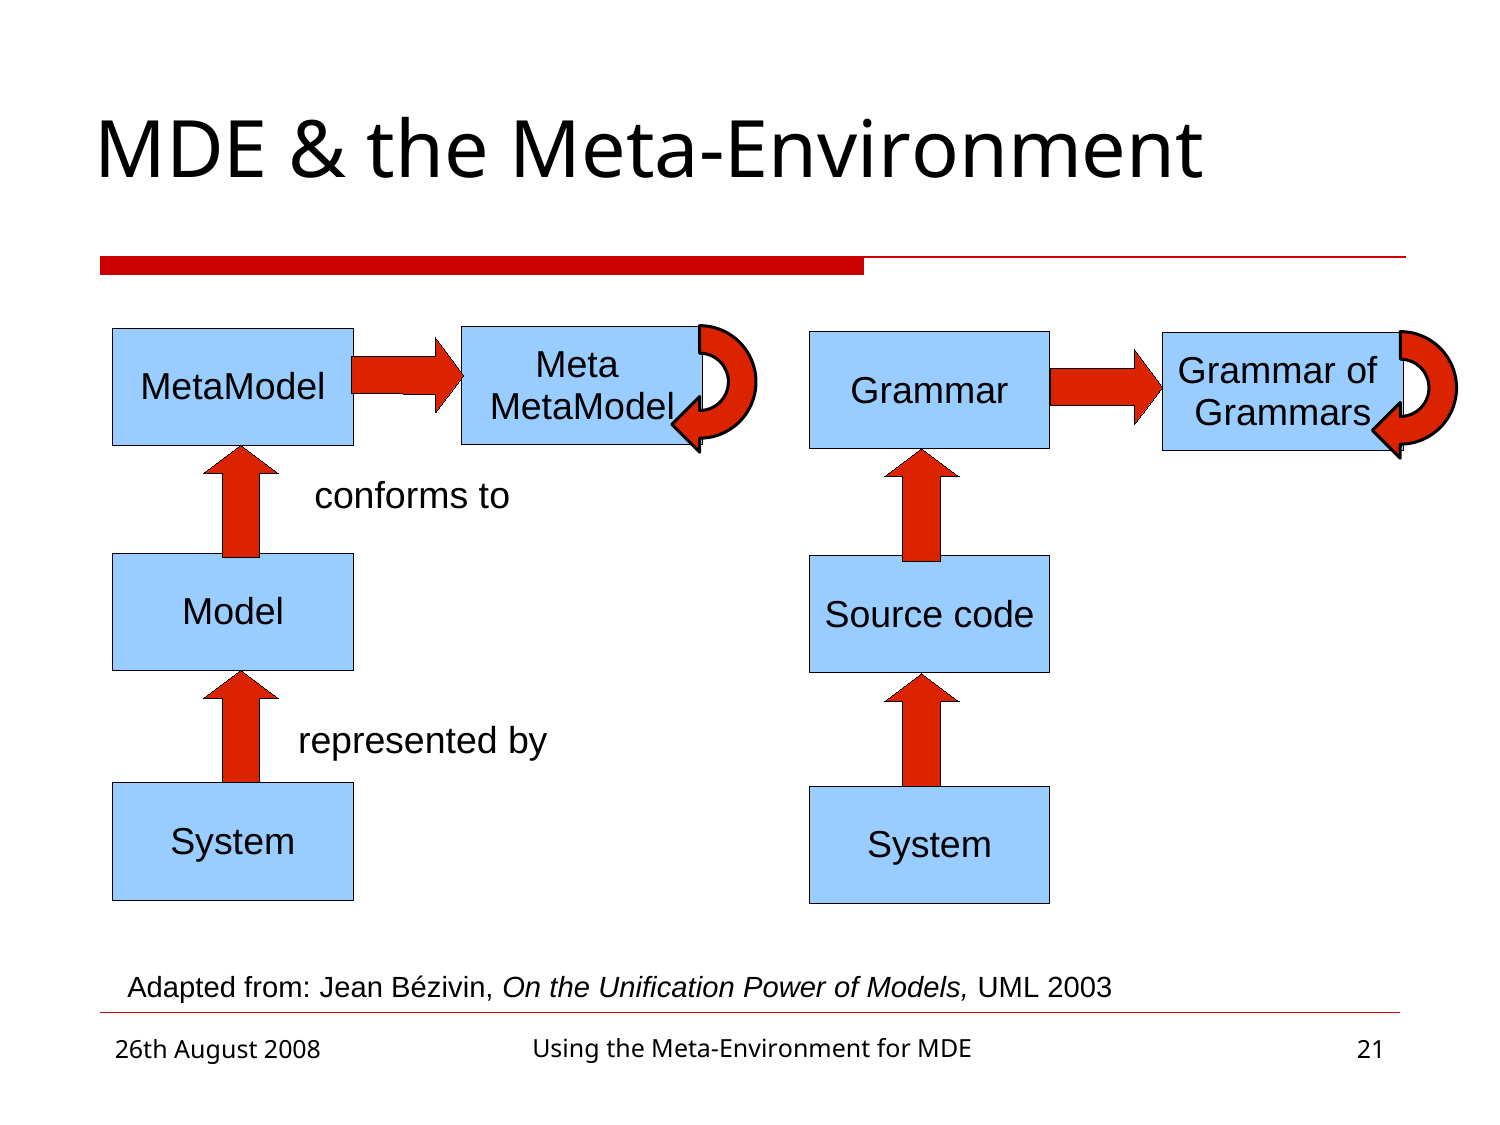

# MDE & the Meta-Environment
Meta
MetaModel
MetaModel
Grammar
Source code
System
Grammar of
Grammars
conforms to
Model
represented by
System
Adapted from: Jean Bézivin, On the Unification Power of Models, UML 2003
Using the Meta-Environment for MDE
26th August 2008
21